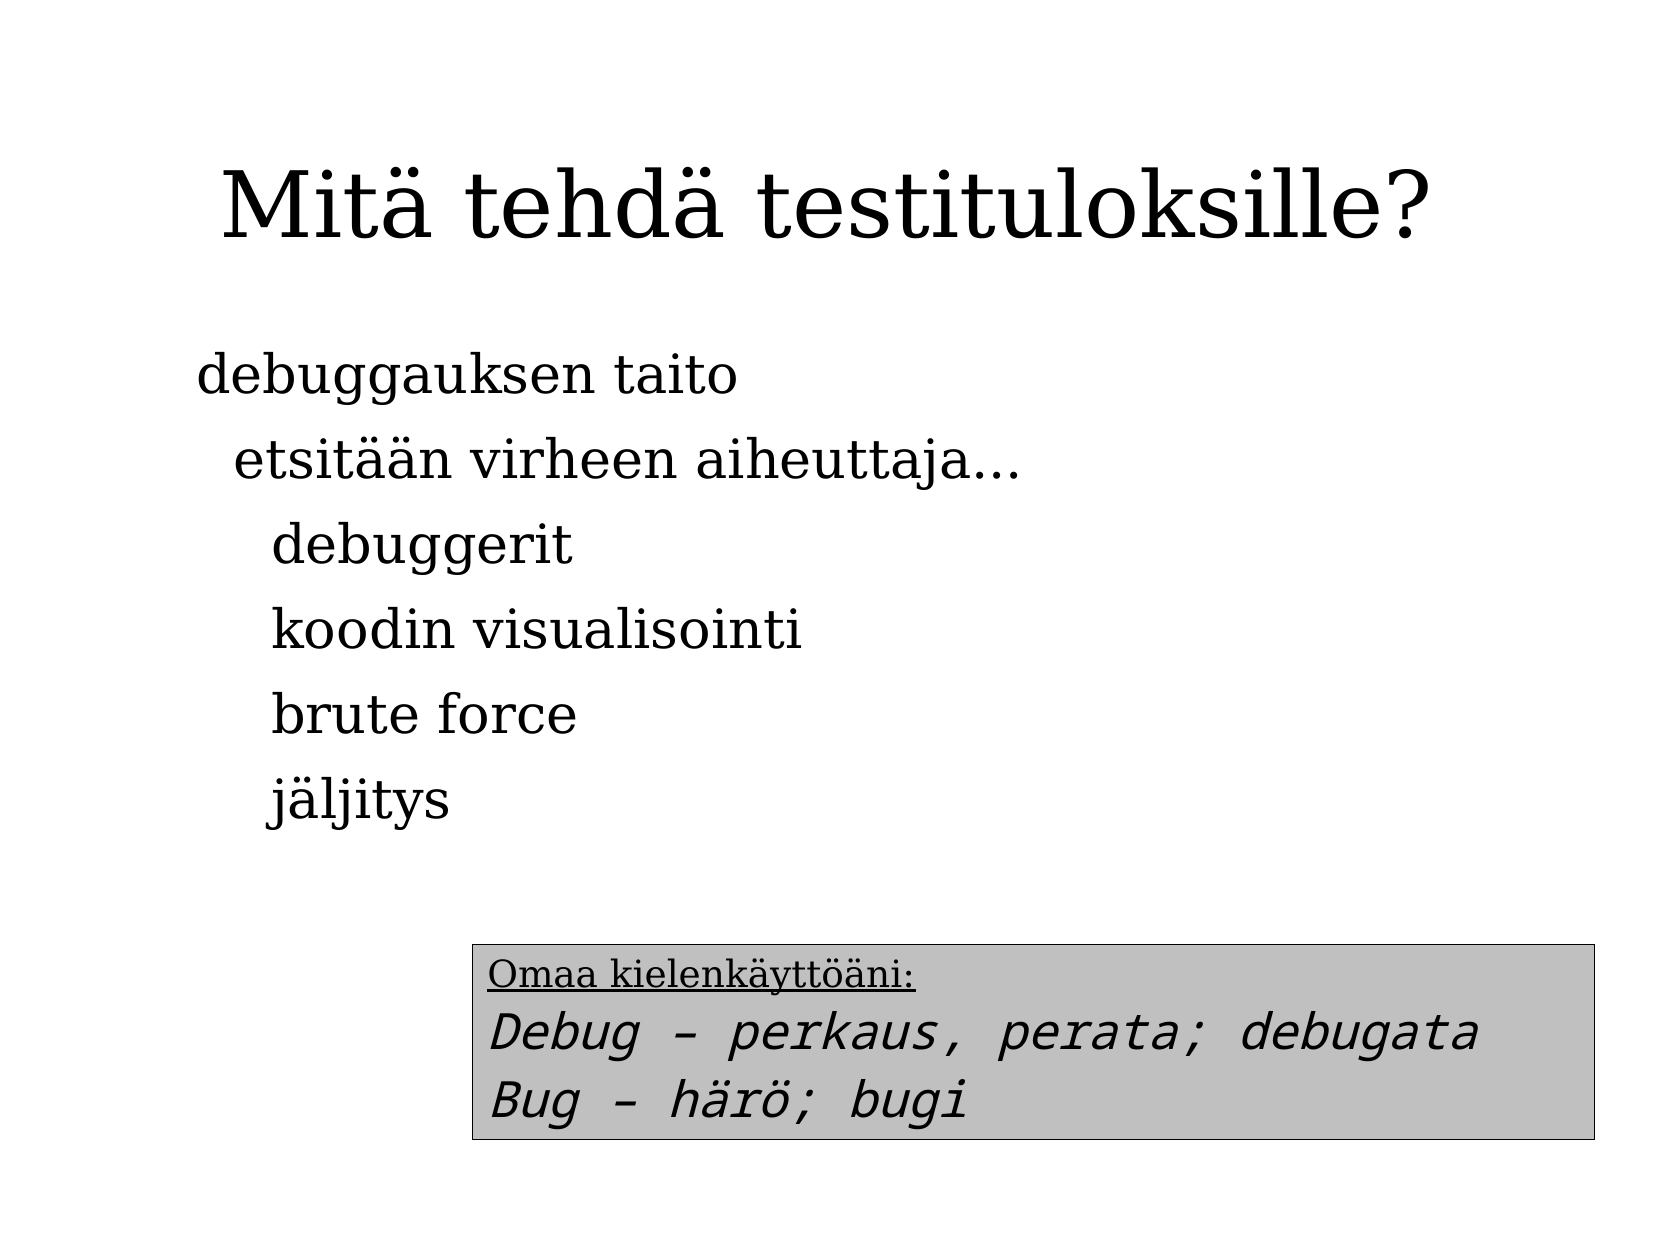

# Mitä tehdä testituloksille?
debuggauksen taito
etsitään virheen aiheuttaja...
debuggerit
koodin visualisointi
brute force
jäljitys
Omaa kielenkäyttöäni:
Debug – perkaus, perata; debugata
Bug – härö; bugi